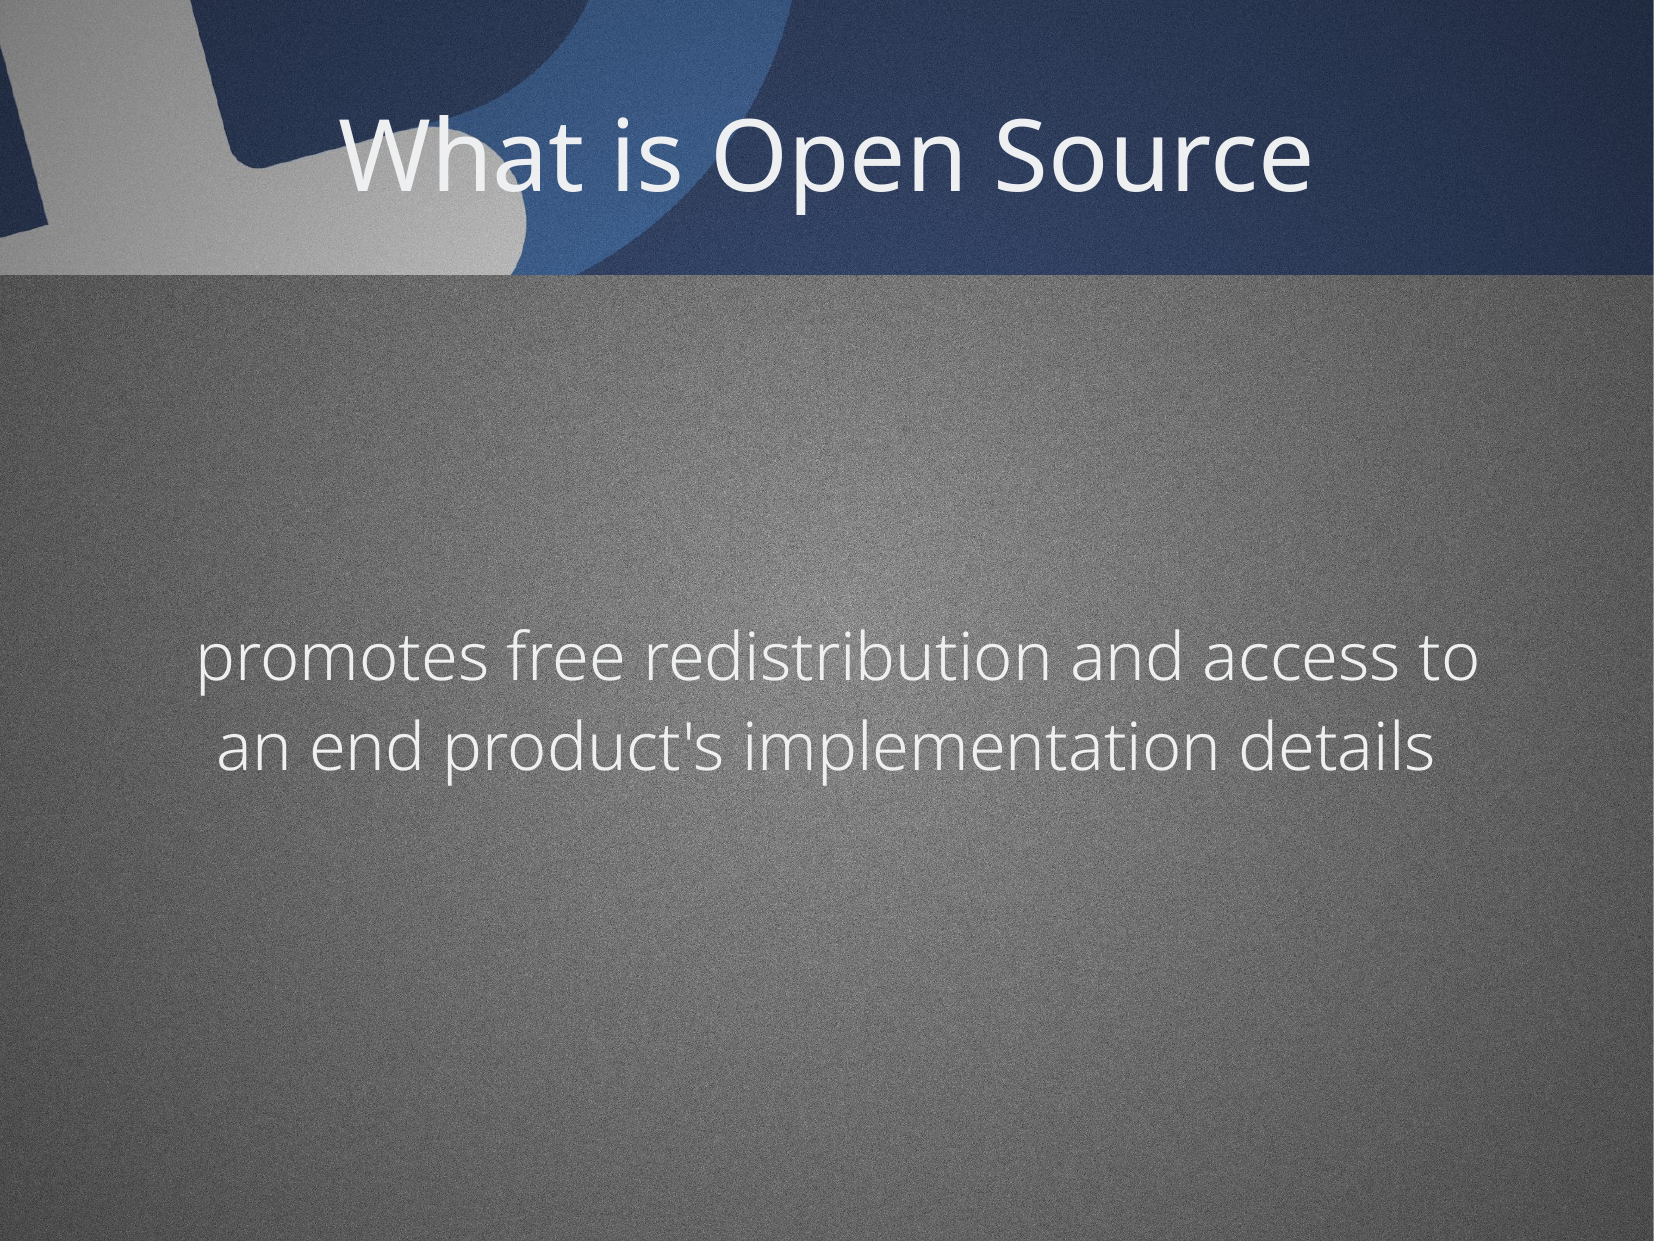

# What is Open Source
promotes free redistribution and access to
an end product's implementation details